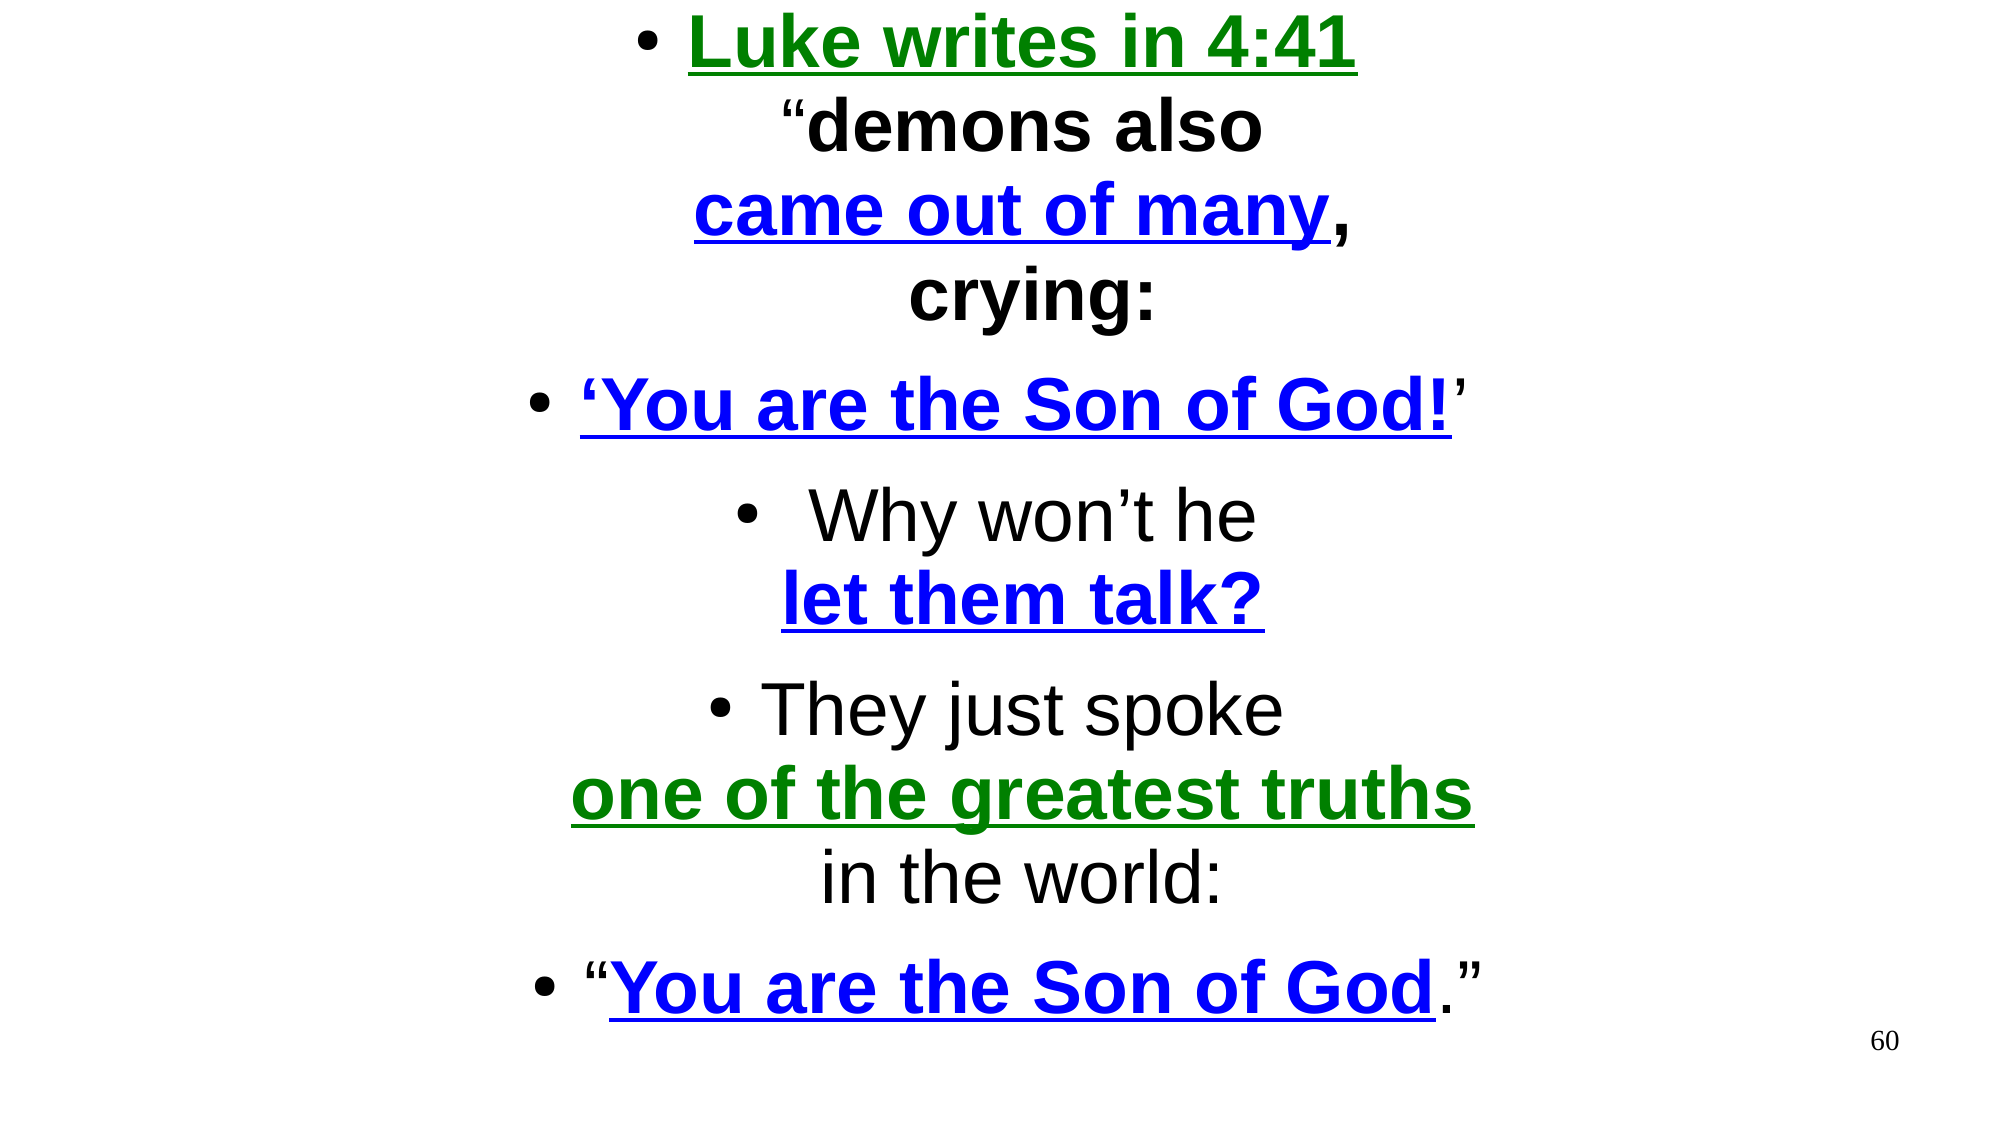

# Luke writes in 4:41 “demons also came out of many, crying:
‘You are the Son of God!’
 Why won’t he
let them talk?
They just spoke
one of the greatest truths
in the world:
“You are the Son of God.”
60